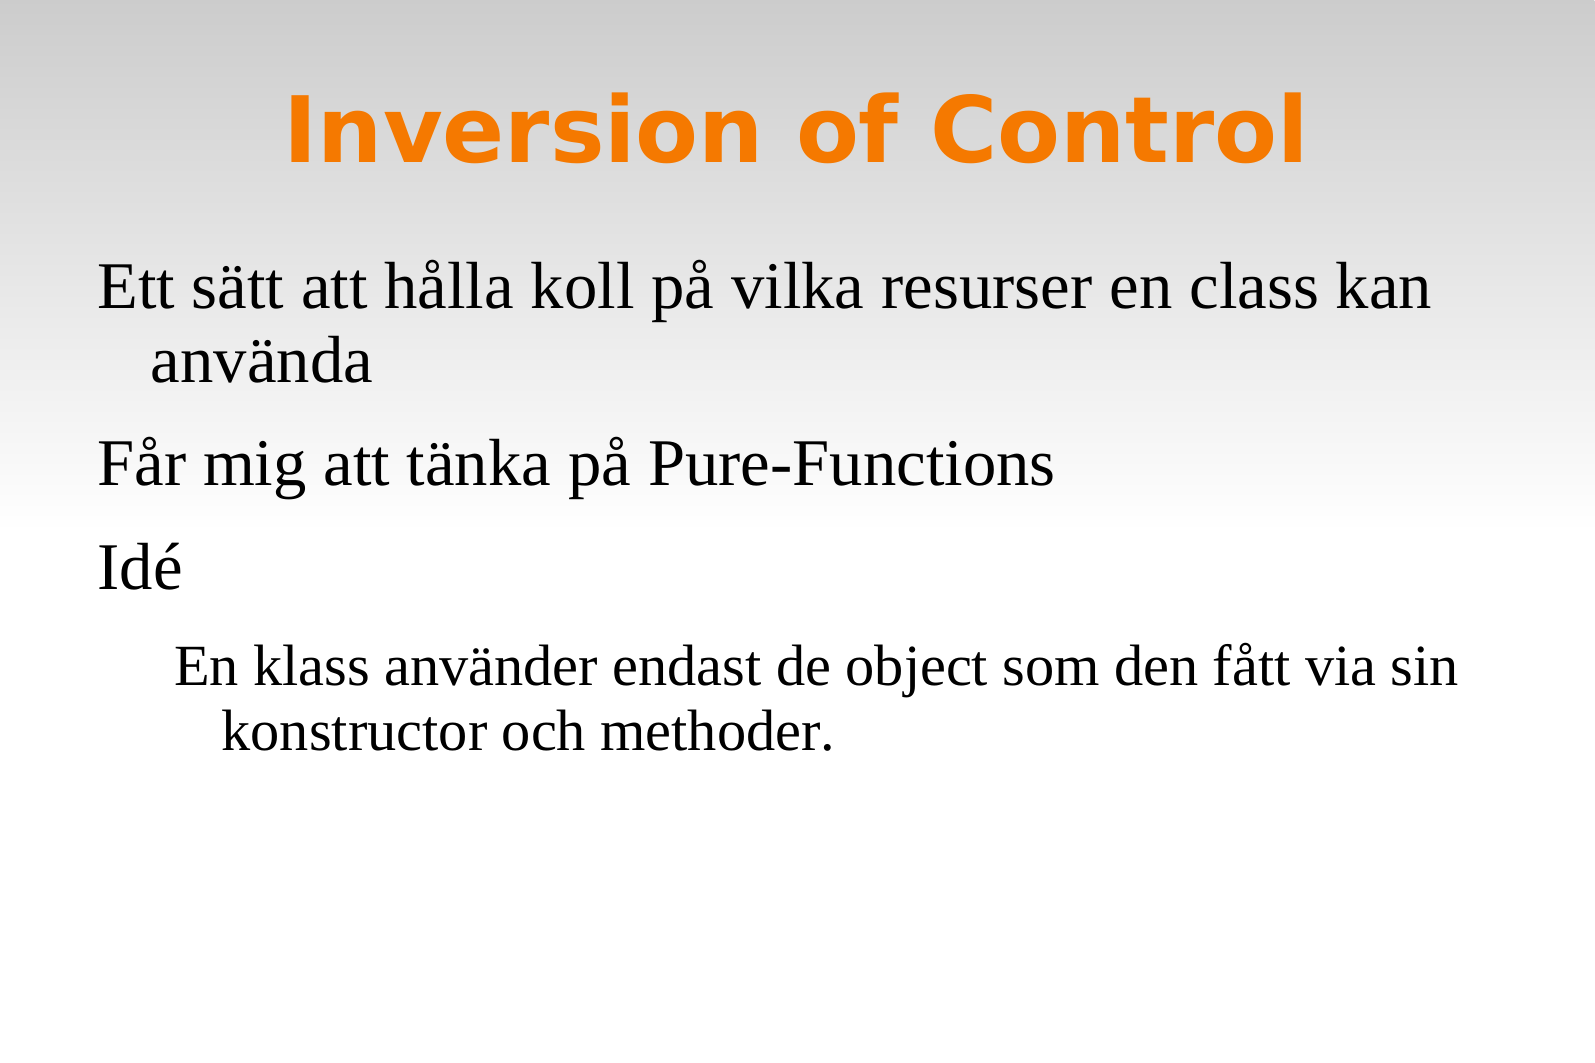

# Inversion of Control
Ett sätt att hålla koll på vilka resurser en class kan använda
Får mig att tänka på Pure-Functions
Idé
En klass använder endast de object som den fått via sin konstructor och methoder.